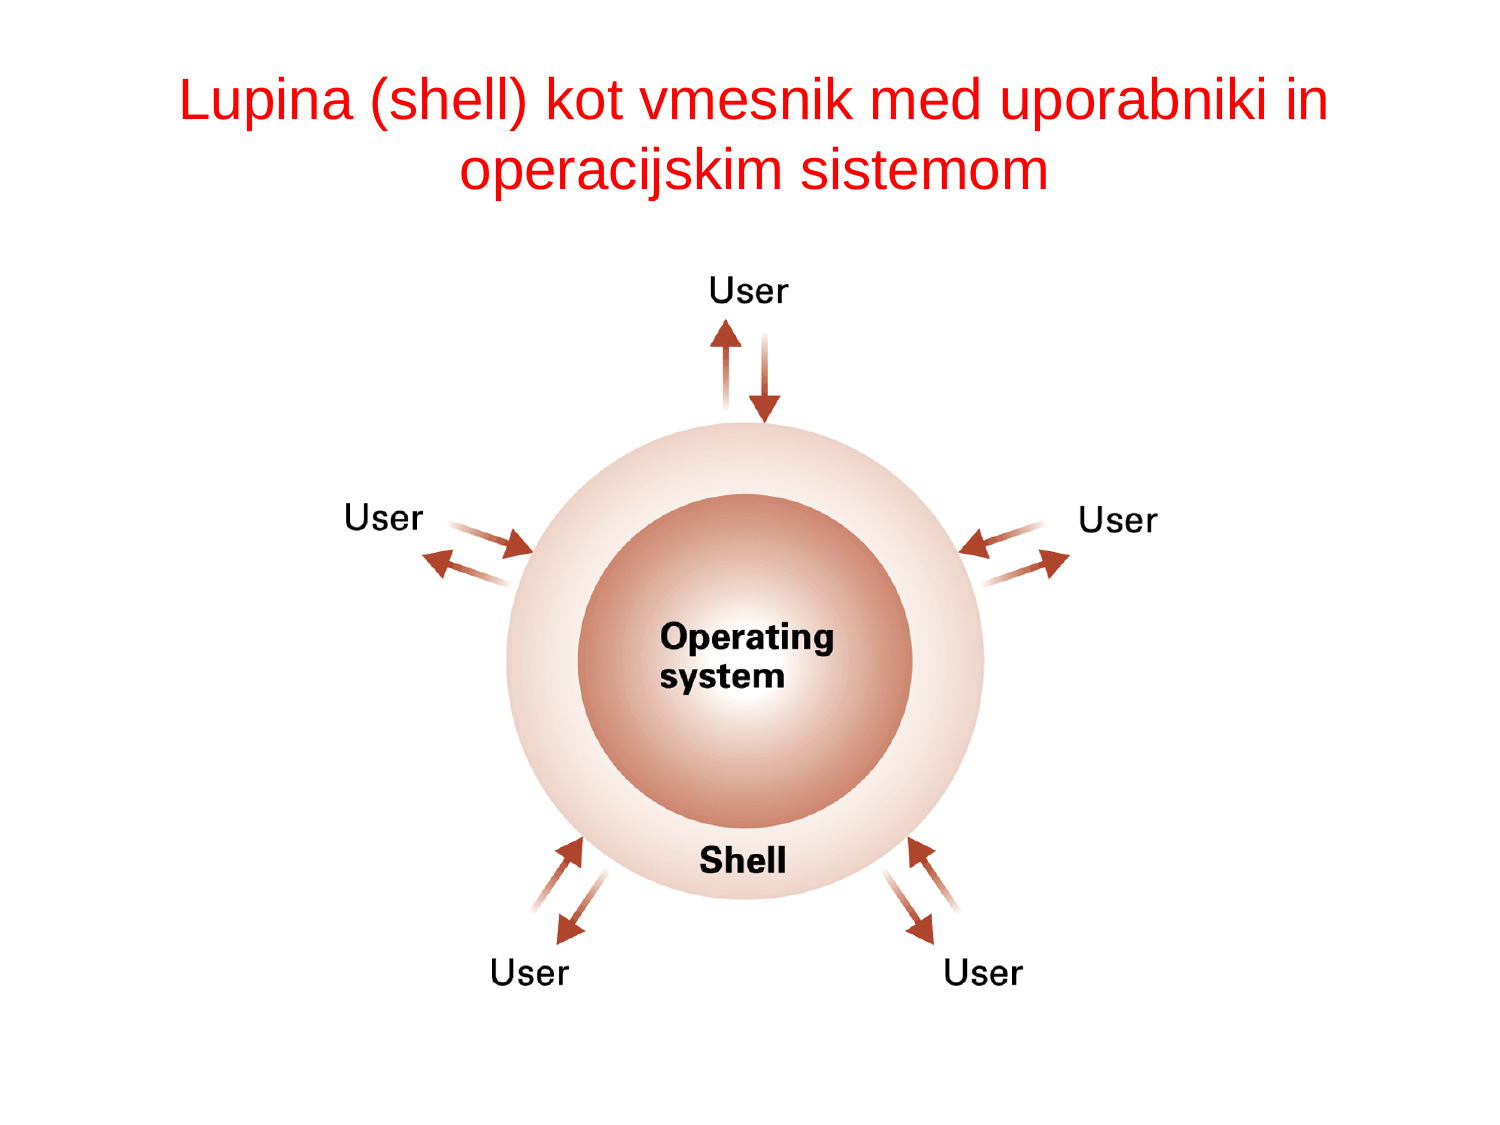

# Lupina (shell) kot vmesnik med uporabniki in operacijskim sistemom